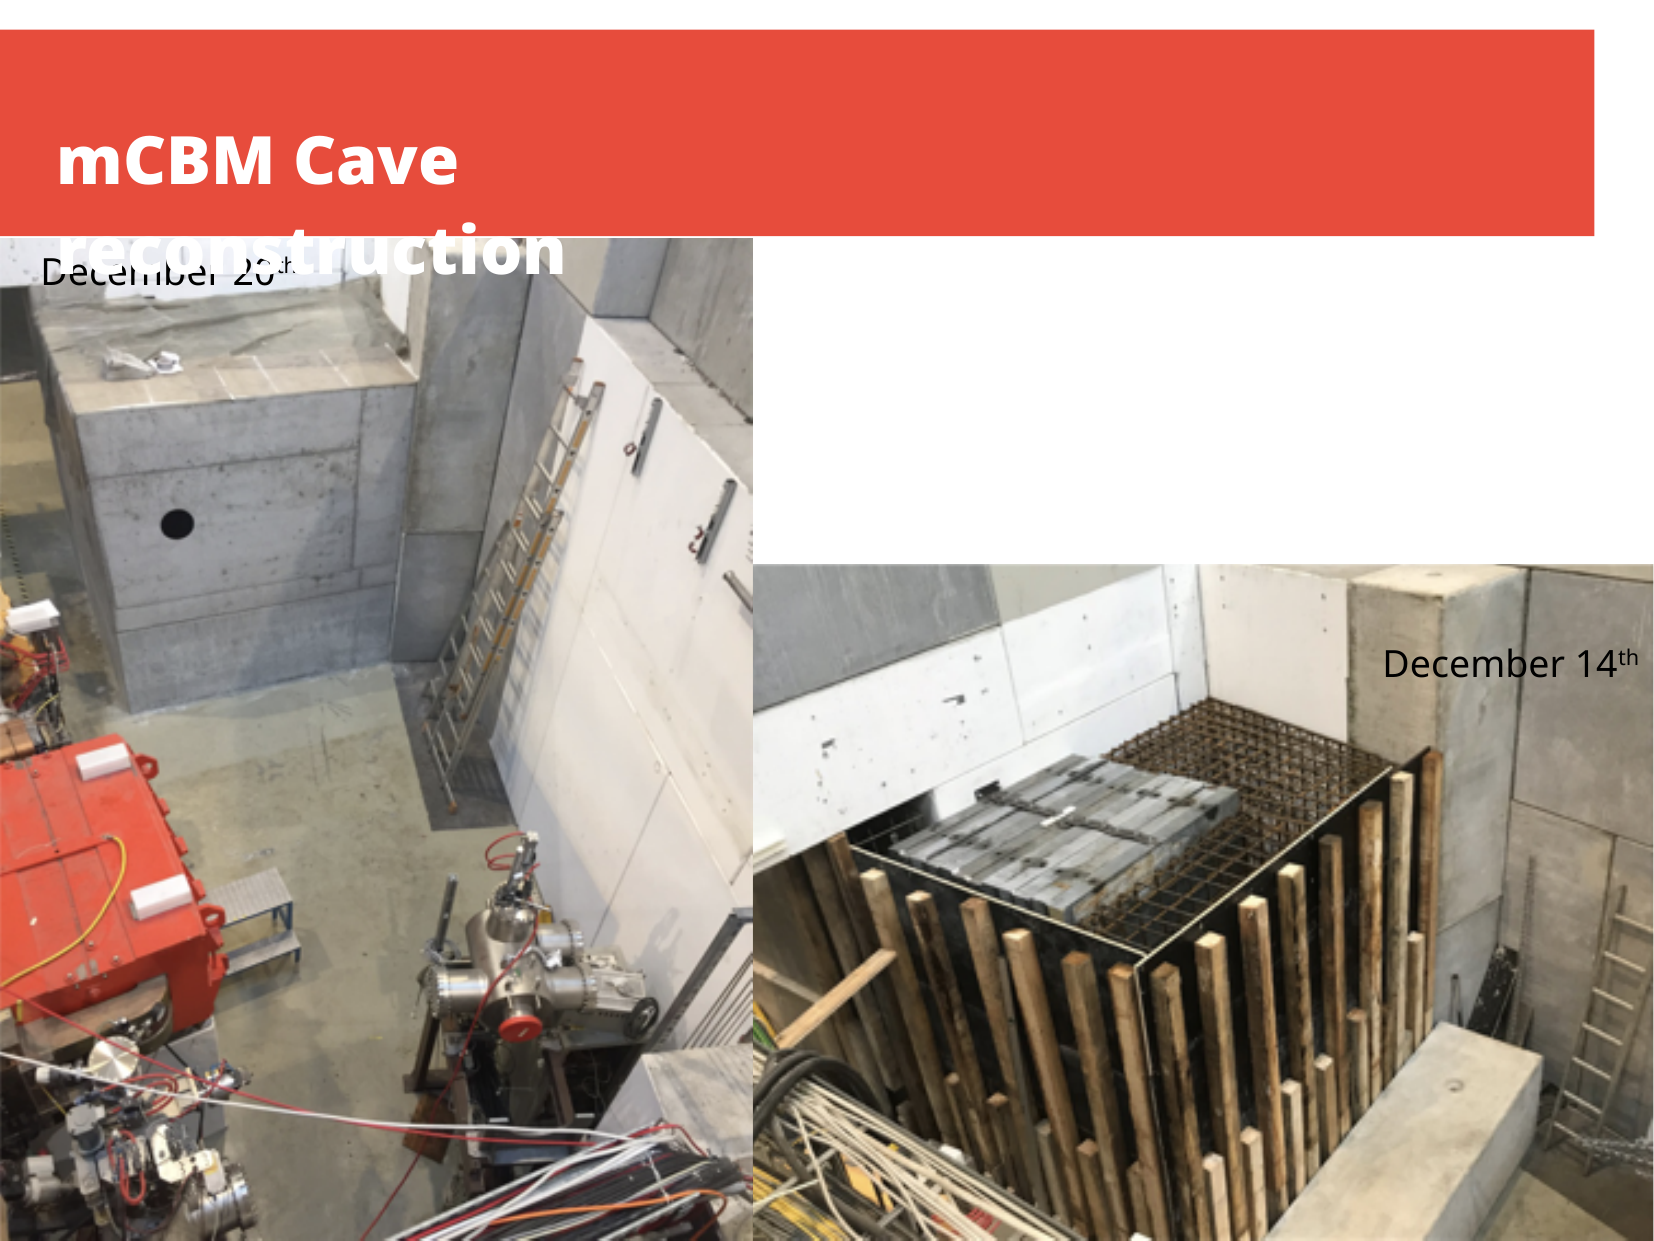

mCBM Cave reconstruction
December 20th
December 14th
# Pictures